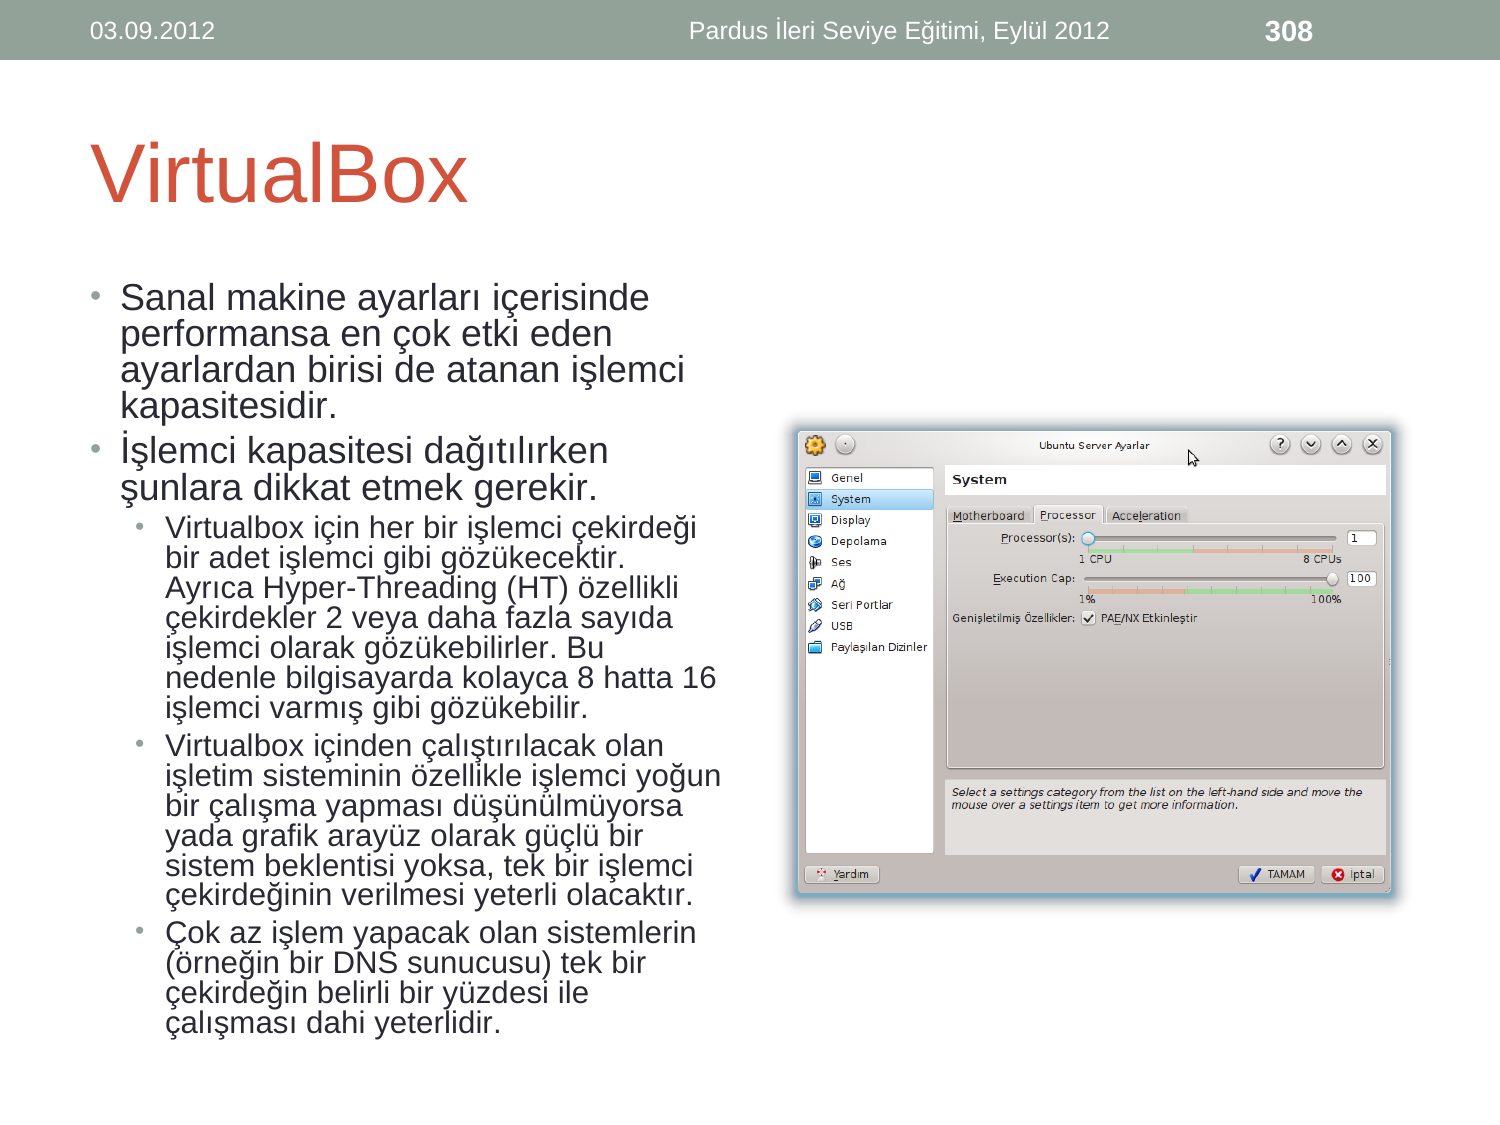

03.09.2012
Pardus İleri Seviye Eğitimi, Eylül 2012
# VirtualBox
Sanal makine ayarları içerisinde performansa en çok etki eden ayarlardan birisi de atanan işlemci kapasitesidir.
İşlemci kapasitesi dağıtılırken şunlara dikkat etmek gerekir.
Virtualbox için her bir işlemci çekirdeği bir adet işlemci gibi gözükecektir. Ayrıca Hyper-Threading (HT) özellikli çekirdekler 2 veya daha fazla sayıda işlemci olarak gözükebilirler. Bu nedenle bilgisayarda kolayca 8 hatta 16 işlemci varmış gibi gözükebilir.
Virtualbox içinden çalıştırılacak olan işletim sisteminin özellikle işlemci yoğun bir çalışma yapması düşünülmüyorsa yada grafik arayüz olarak güçlü bir sistem beklentisi yoksa, tek bir işlemci çekirdeğinin verilmesi yeterli olacaktır.
Çok az işlem yapacak olan sistemlerin (örneğin bir DNS sunucusu) tek bir çekirdeğin belirli bir yüzdesi ile çalışması dahi yeterlidir.